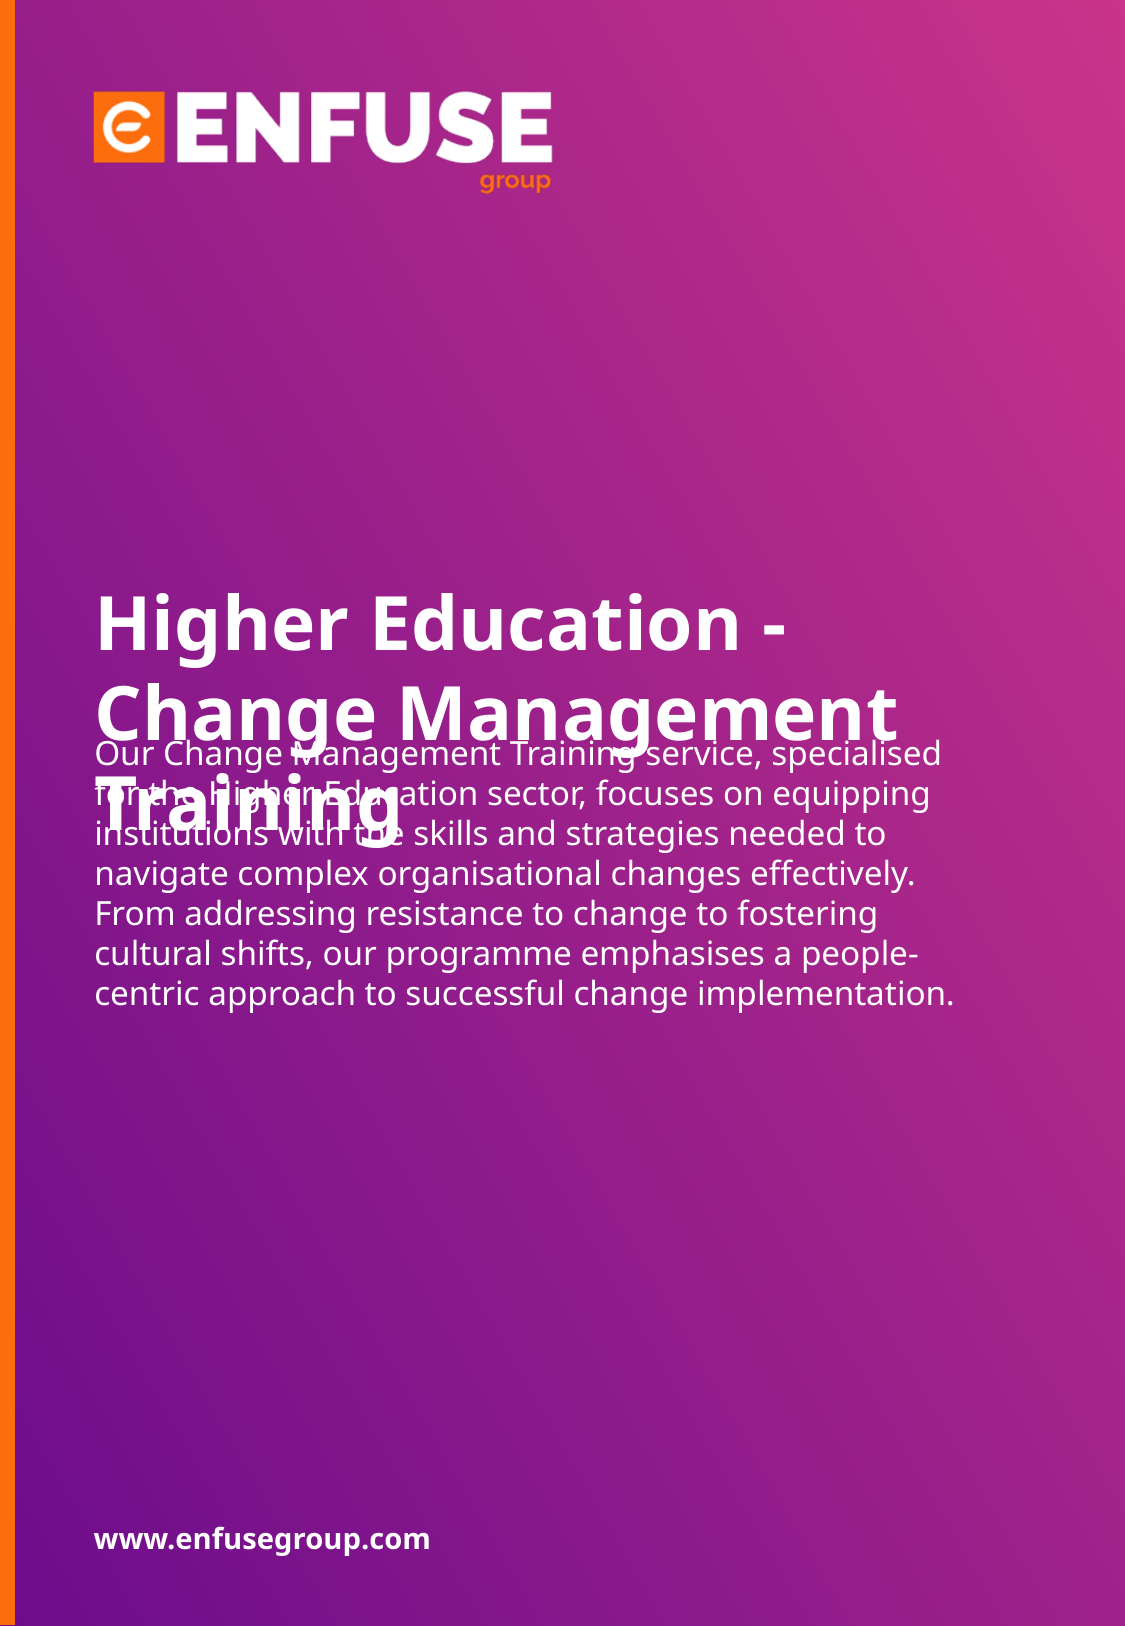

Higher Education - Change Management Training
Our Change Management Training service, specialised for the Higher Education sector, focuses on equipping institutions with the skills and strategies needed to navigate complex organisational changes effectively. From addressing resistance to change to fostering cultural shifts, our programme emphasises a people-centric approach to successful change implementation.